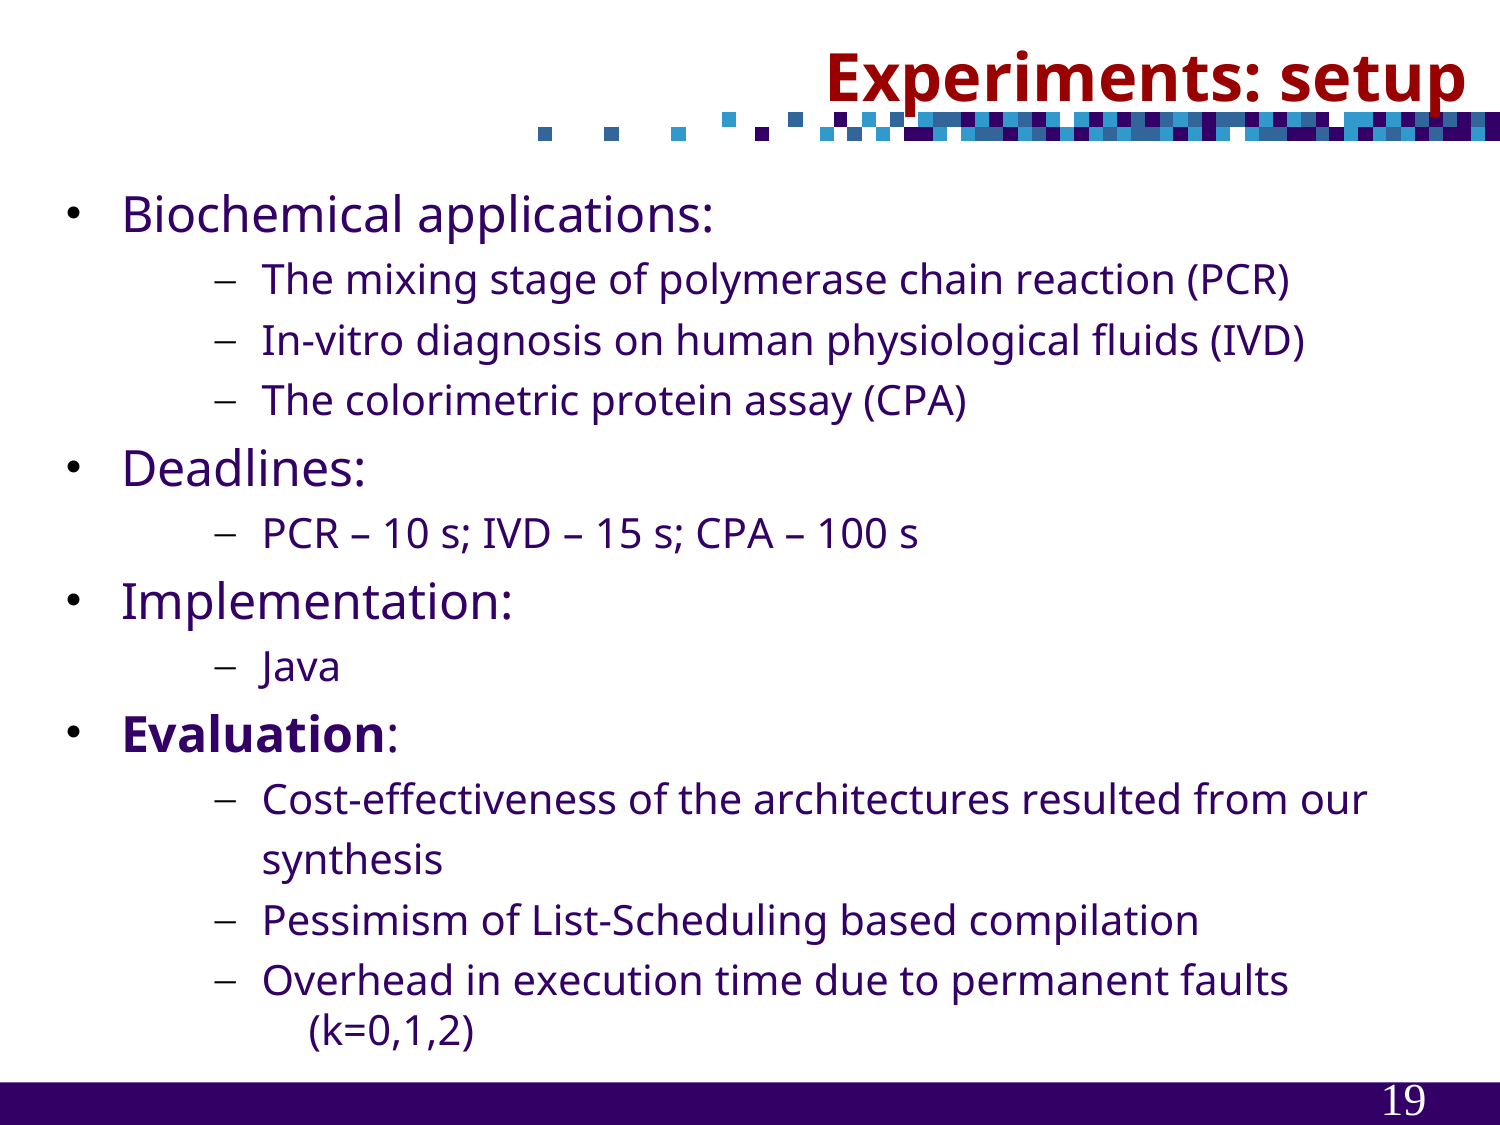

# Experiments: setup
Biochemical applications:
The mixing stage of polymerase chain reaction (PCR)
In-vitro diagnosis on human physiological fluids (IVD)
The colorimetric protein assay (CPA)
Deadlines:
PCR – 10 s; IVD – 15 s; CPA – 100 s
Implementation:
Java
Evaluation:
Cost-effectiveness of the architectures resulted from our
synthesis
Pessimism of List-Scheduling based compilation
Overhead in execution time due to permanent faults (k=0,1,2)